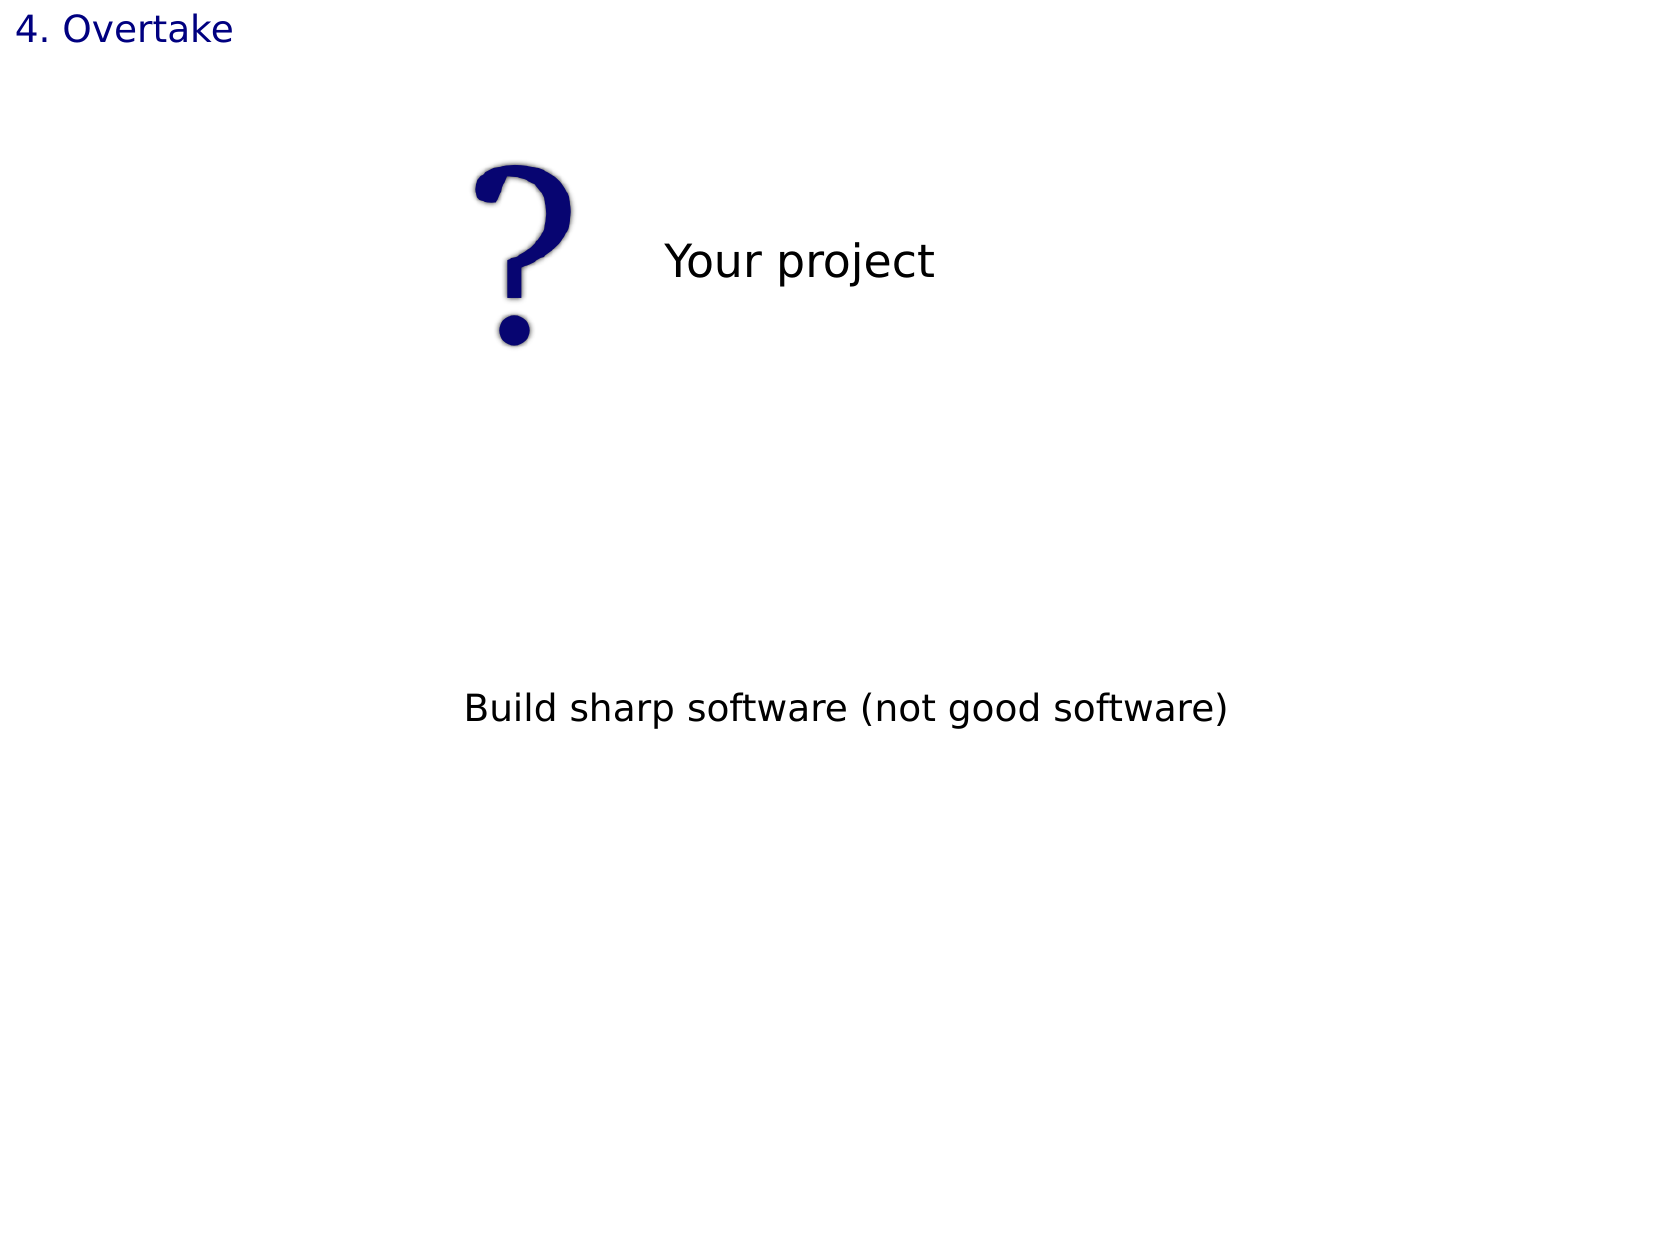

4. Overtake
Your project
Build sharp software (not good software)